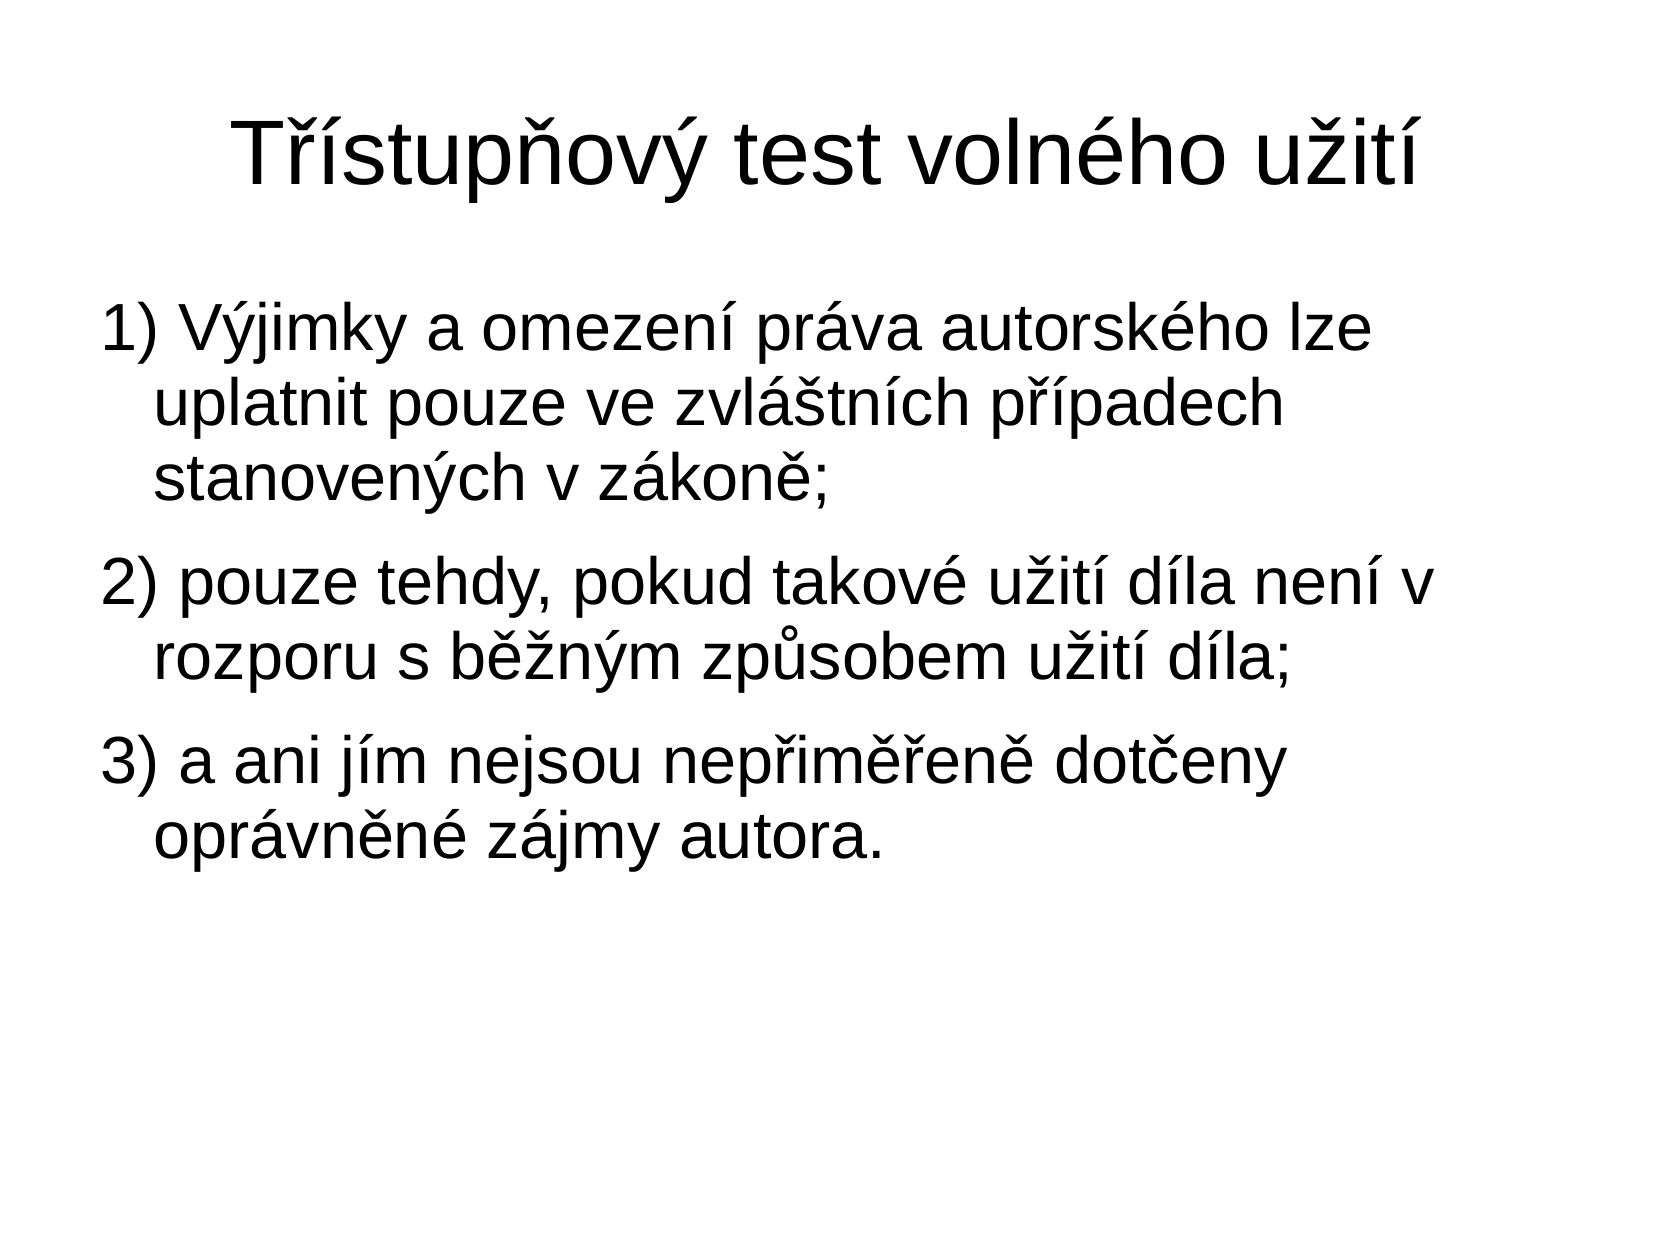

# Třístupňový test volného užití
 Výjimky a omezení práva autorského lze uplatnit pouze ve zvláštních případech stanovených v zákoně;
 pouze tehdy, pokud takové užití díla není v rozporu s běžným způsobem užití díla;
 a ani jím nejsou nepřiměřeně dotčeny oprávněné zájmy autora.